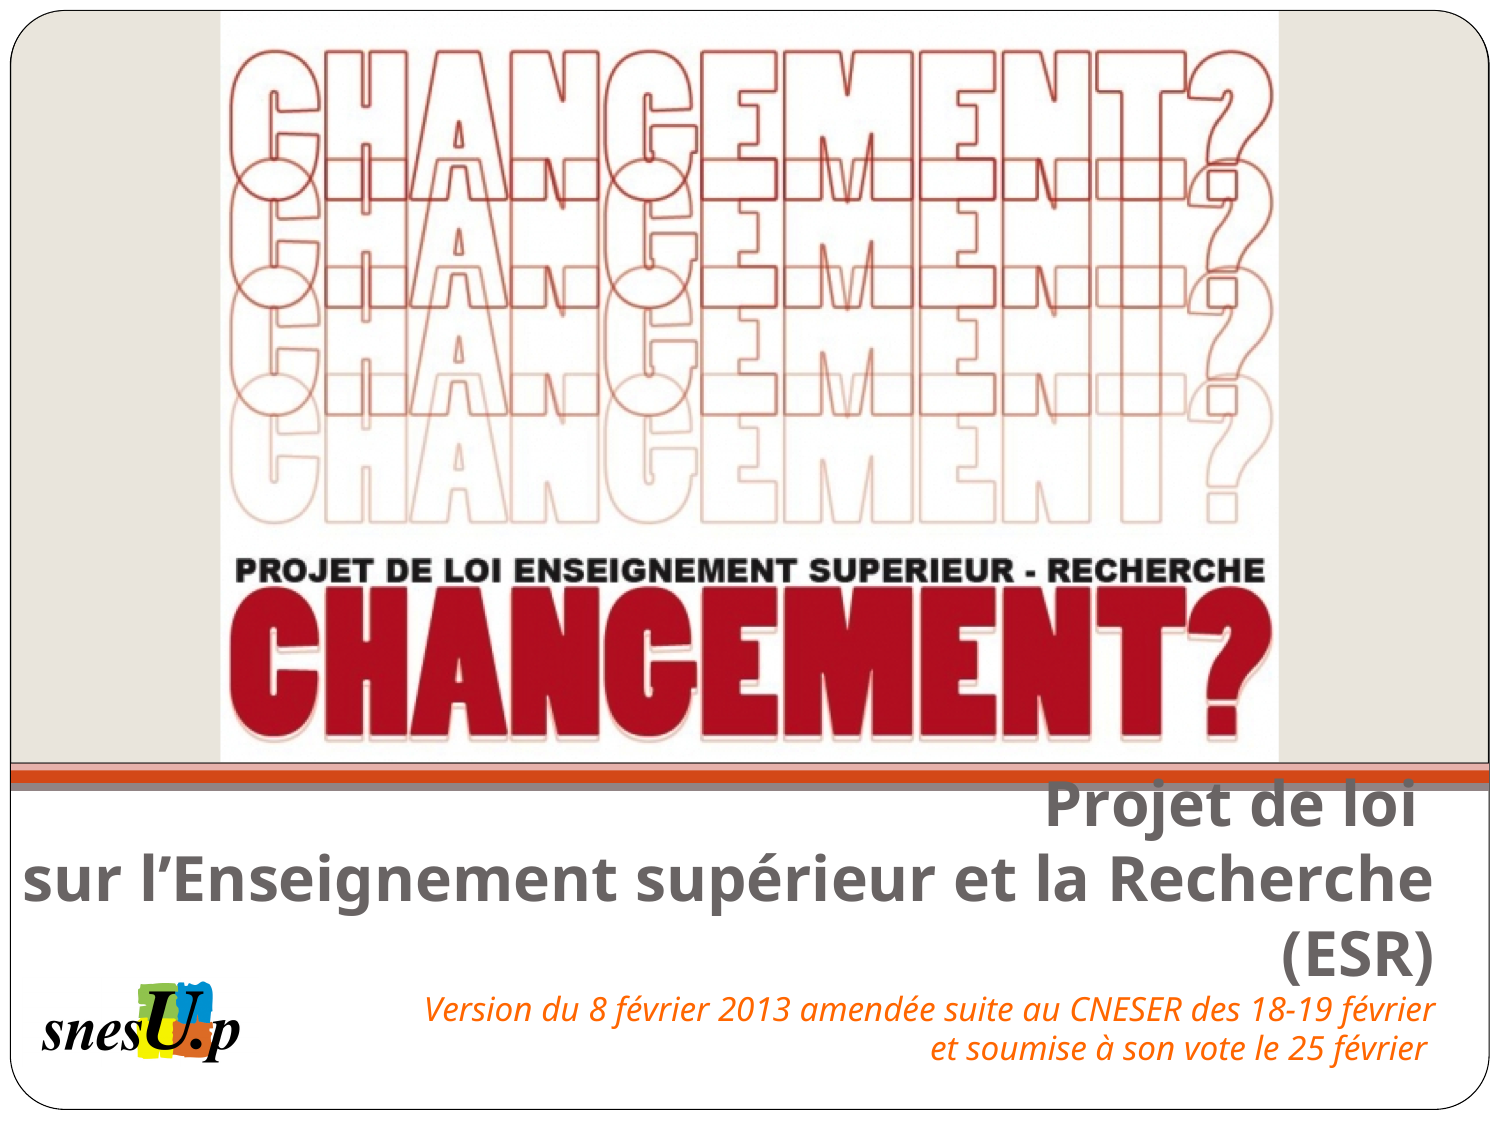

Projet de loi
sur l’Enseignement supérieur et la Recherche (ESR)
Version du 8 février 2013 amendée suite au CNESER des 18-19 février
et soumise à son vote le 25 février